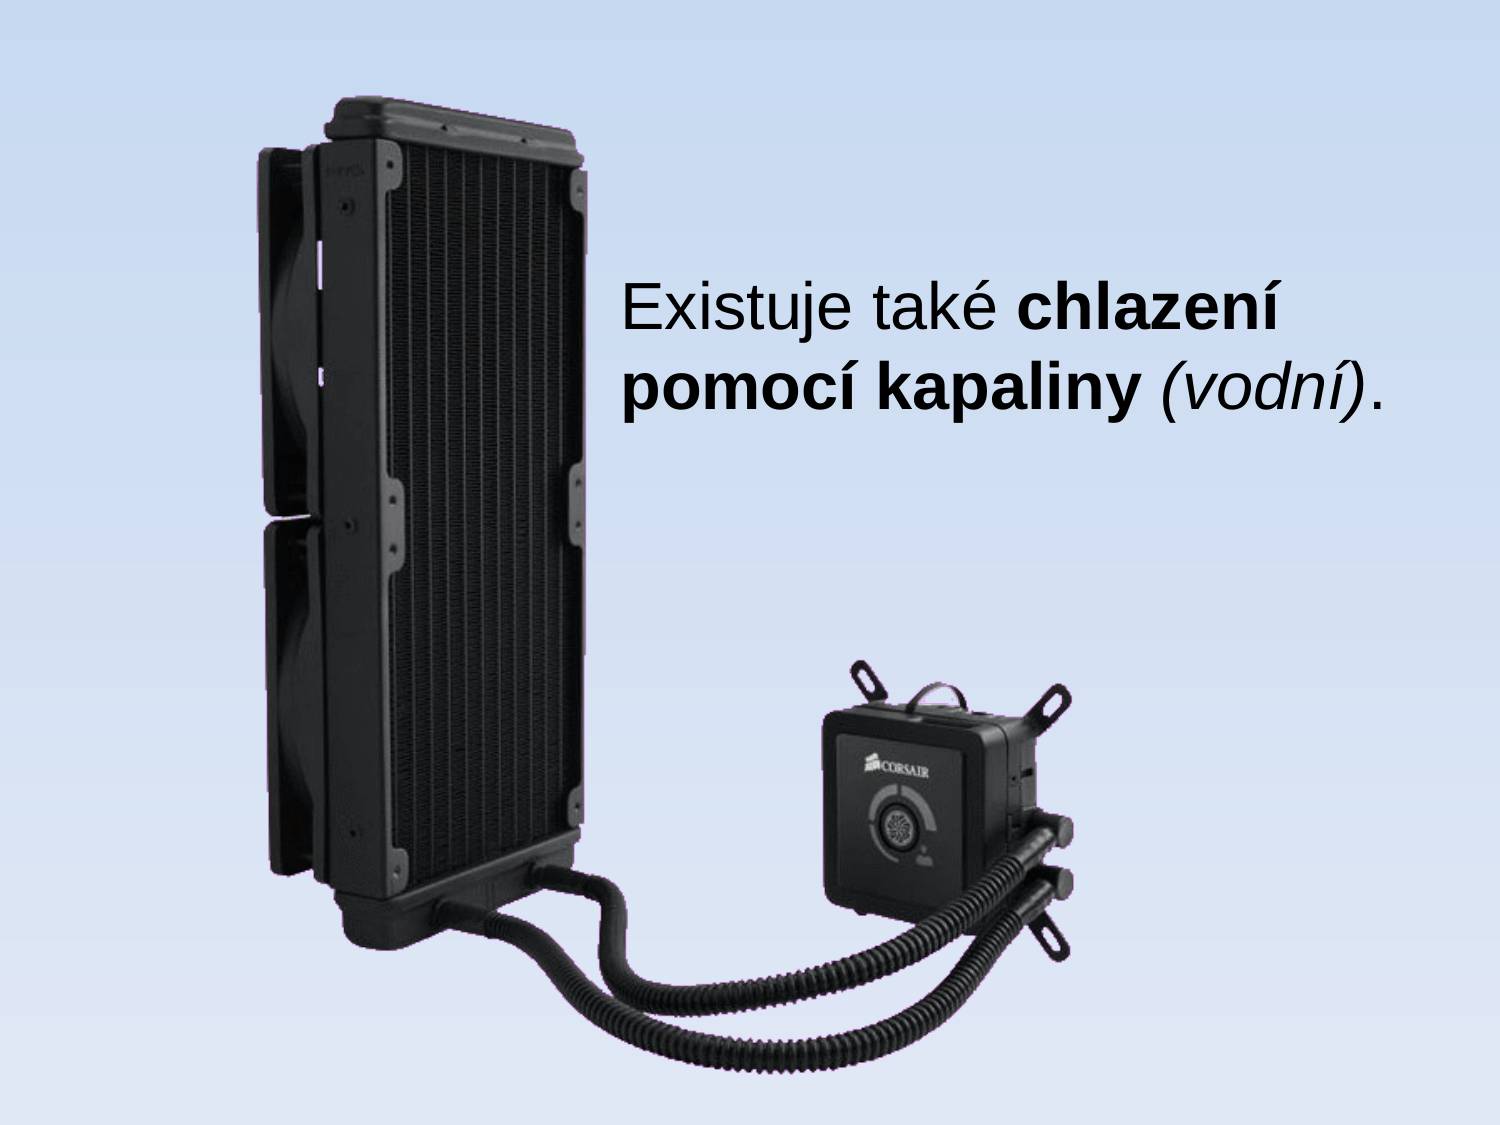

# Existuje také chlazení pomocí kapaliny (vodní).